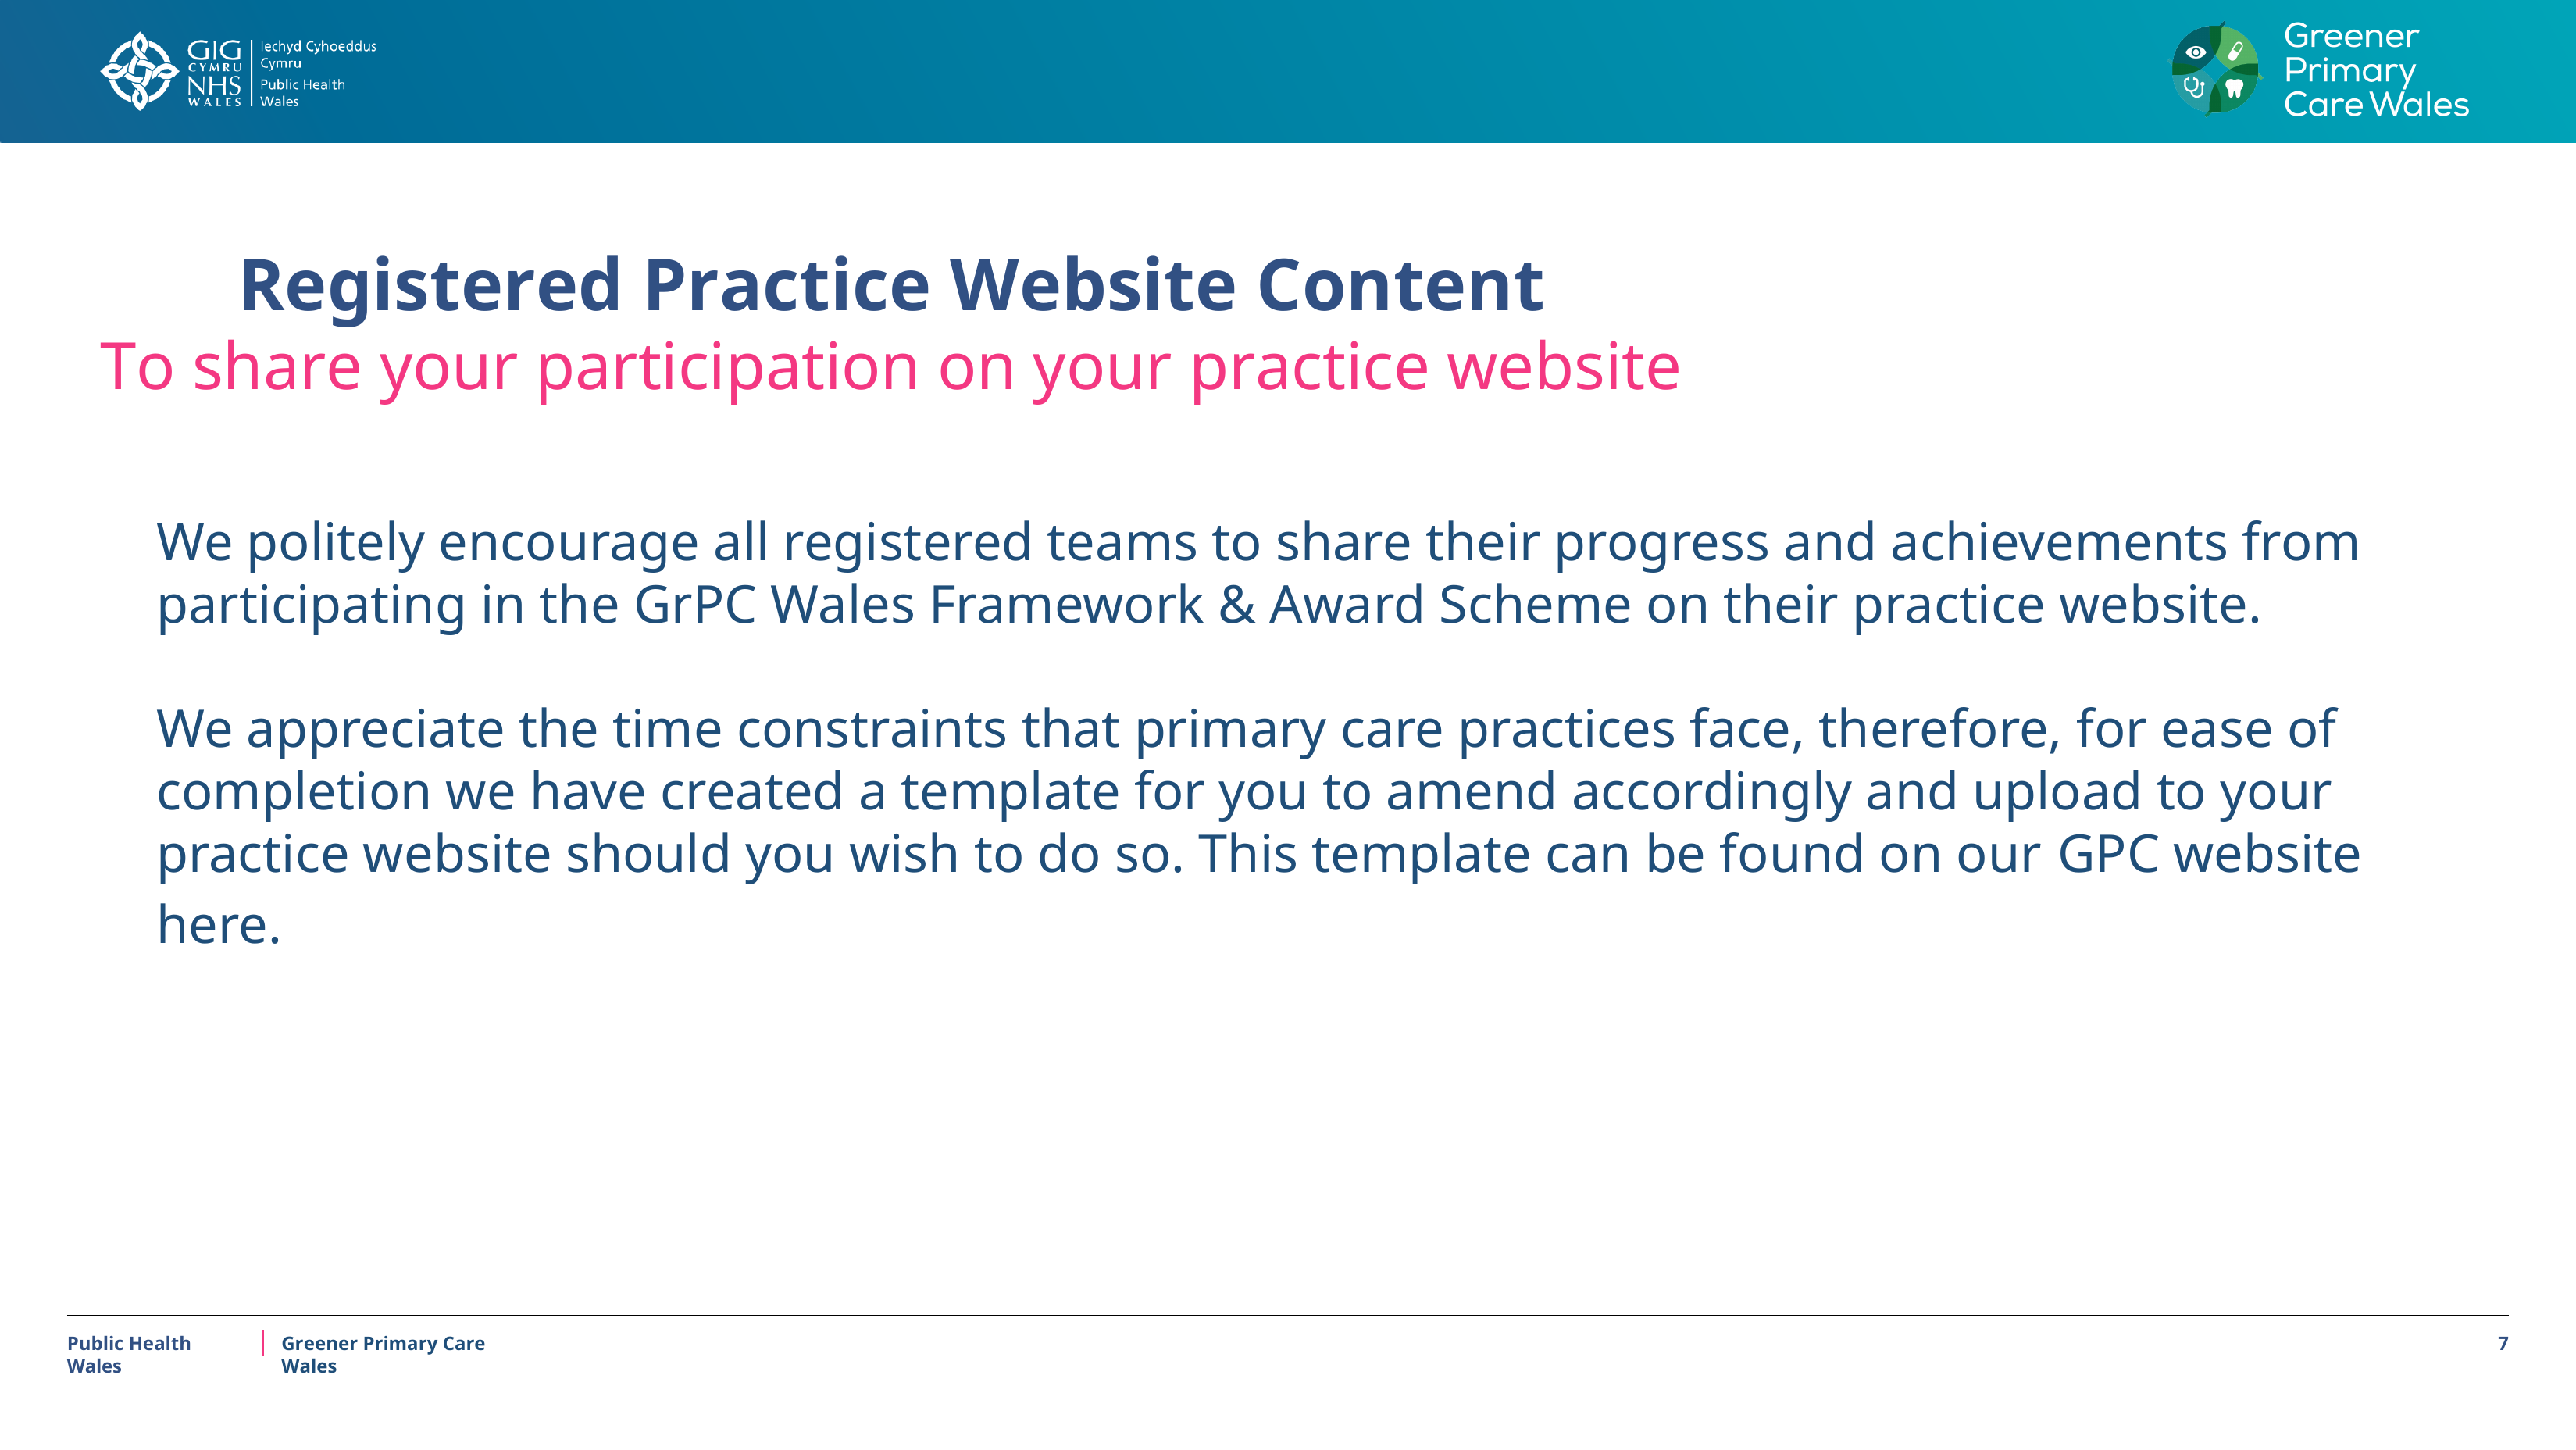

# Registered Practice Website Content To share your participation on your practice website
We politely encourage all registered teams to share their progress and achievements from participating in the GrPC Wales Framework & Award Scheme on their practice website.
We appreciate the time constraints that primary care practices face, therefore, for ease of completion we have created a template for you to amend accordingly and upload to your practice website should you wish to do so. This template can be found on our GPC websitehere.
Public Health Wales
Greener Primary Care Wales